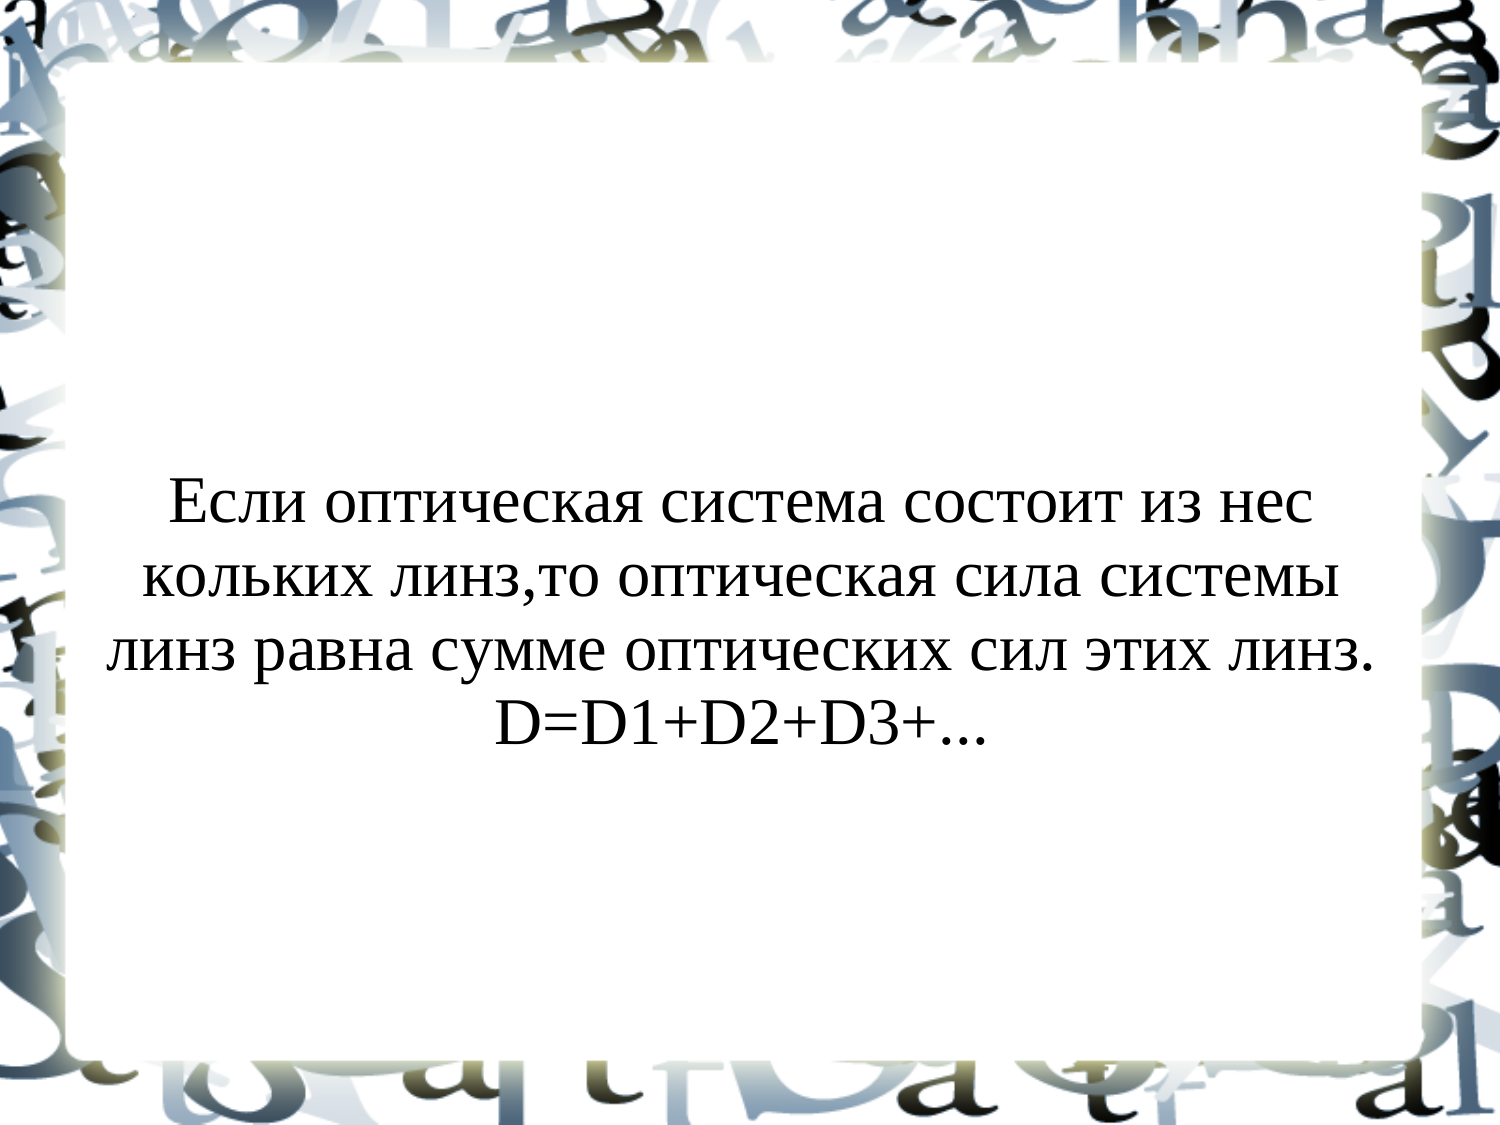

# Если оптическая система состоит из нес кольких линз,то оптическая сила системы линз равна сумме оптических сил этих линз.
D=D1+D2+D3+...